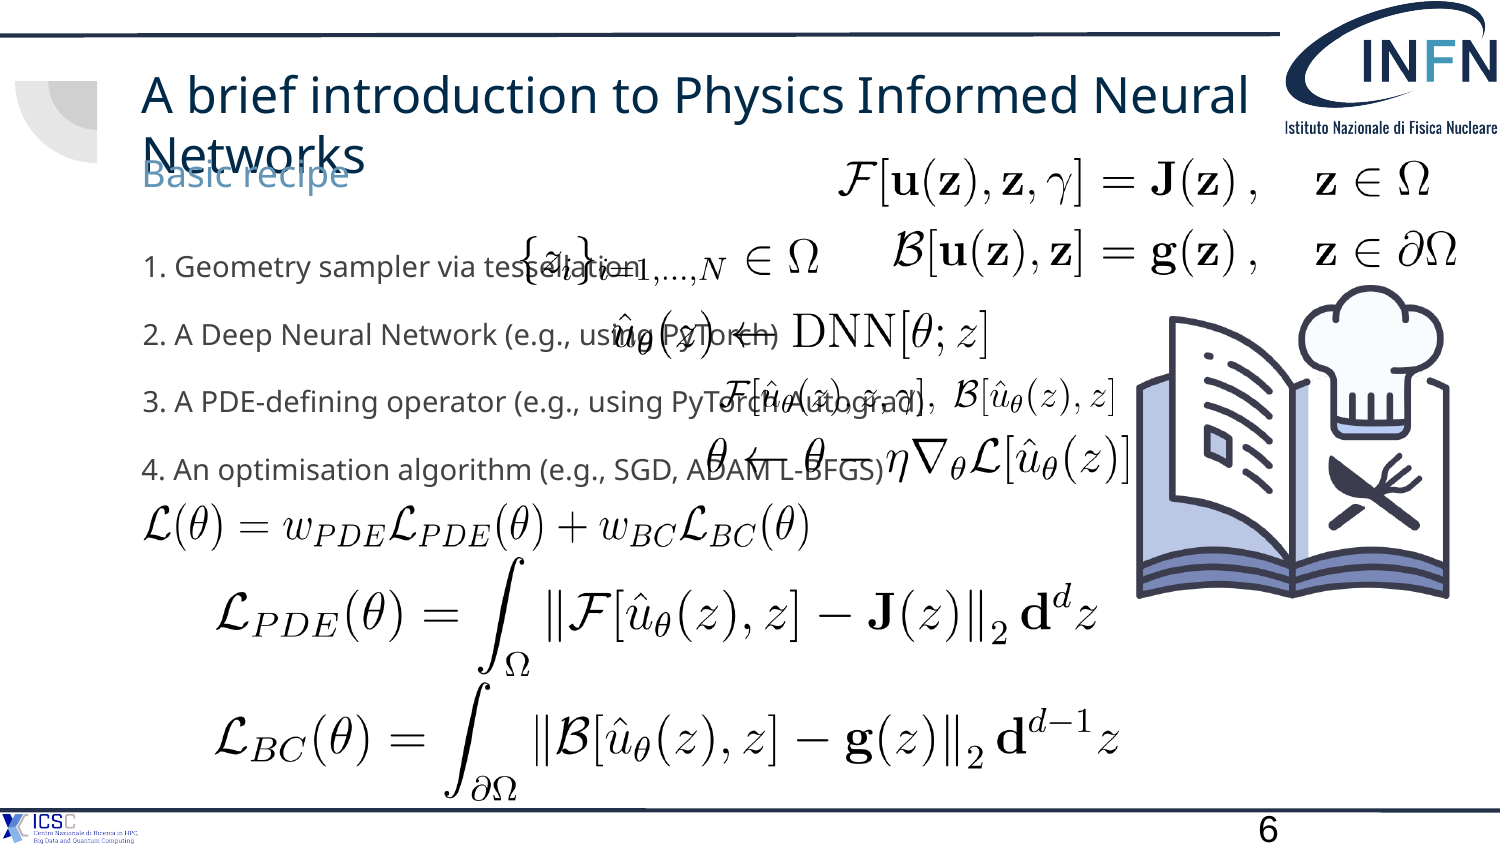

# A brief introduction to Physics Informed Neural Networks
Basic recipe
1. Geometry sampler via tessellation
2. A Deep Neural Network (e.g., using PyTorch)
3. A PDE-defining operator (e.g., using PyTorch Autograd)
4. An optimisation algorithm (e.g., SGD, ADAM L-BFGS)